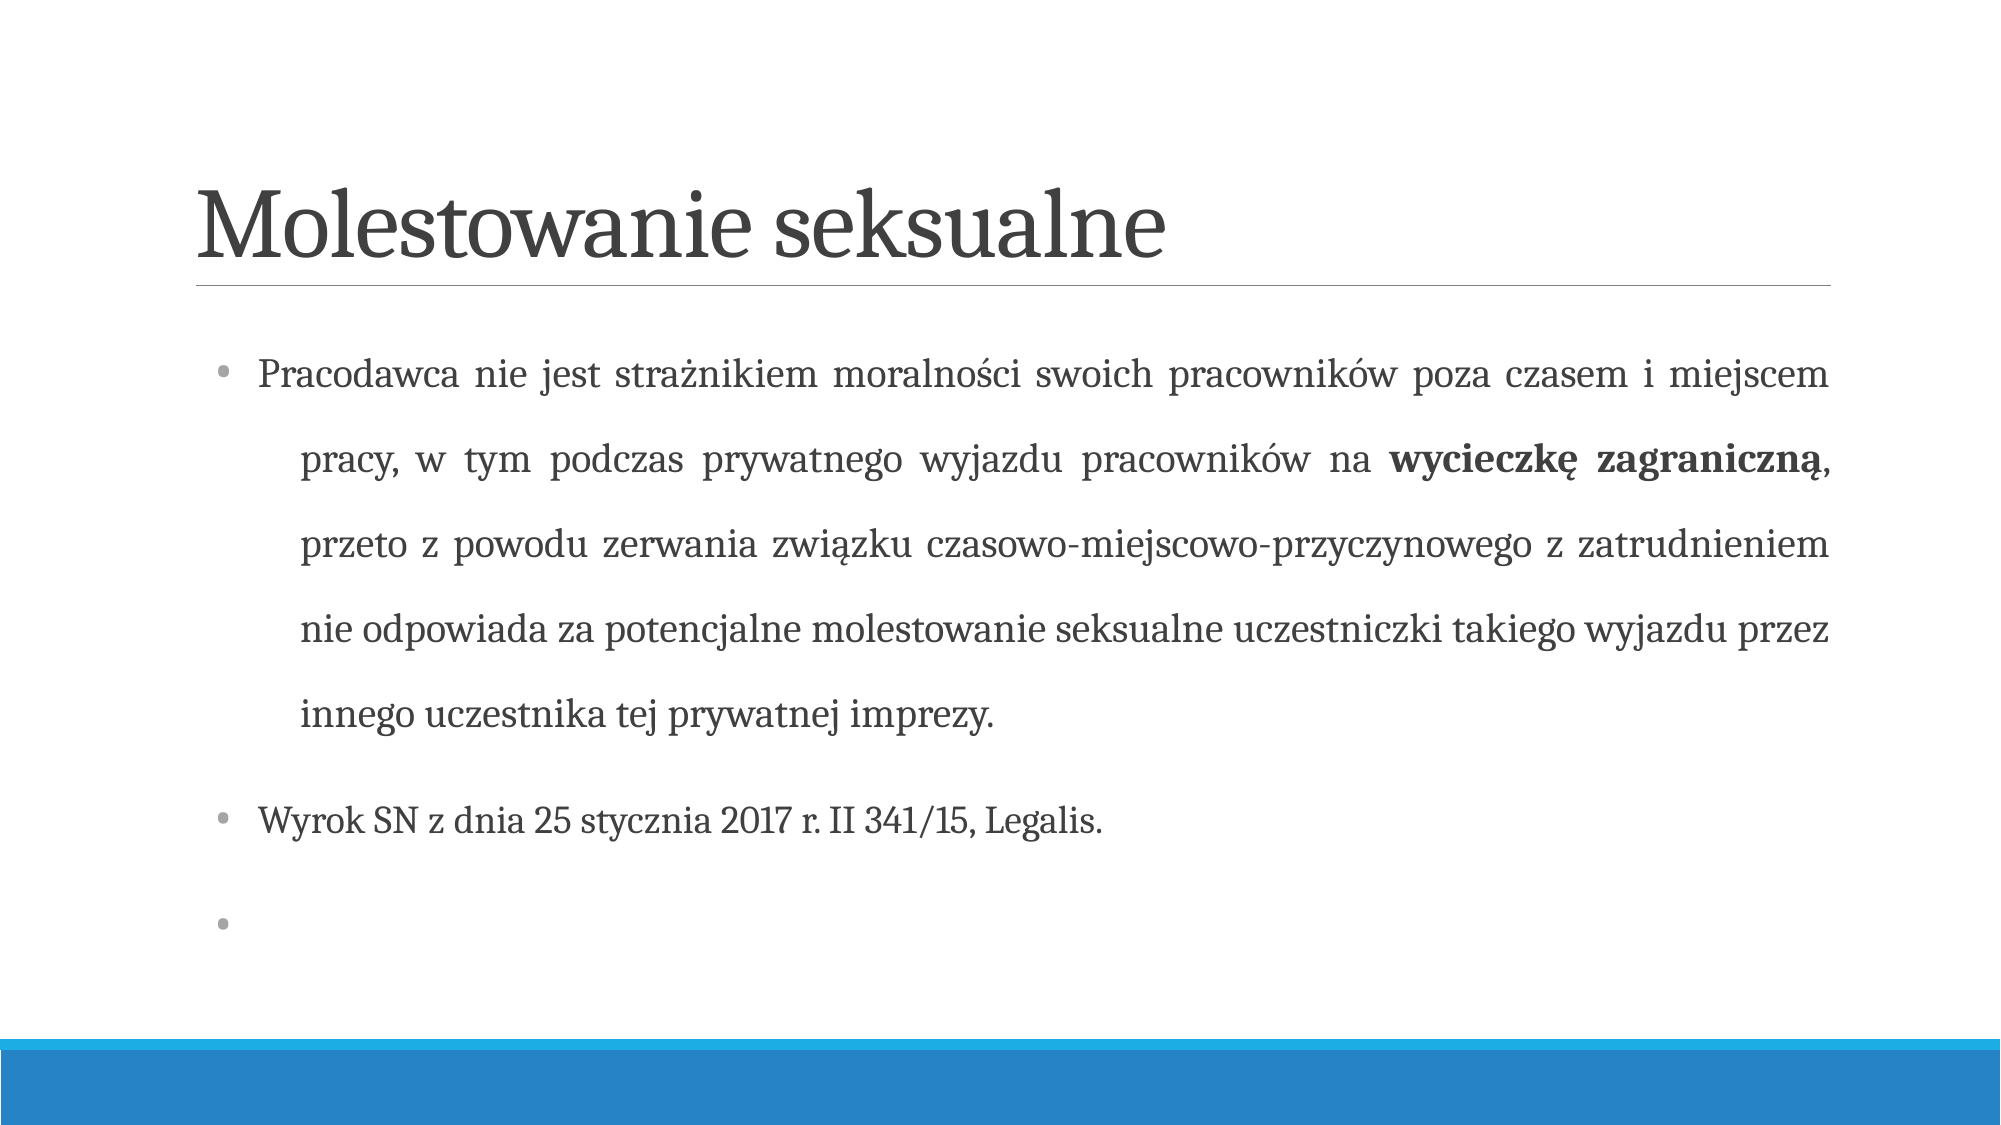

# Molestowanie seksualne
Pracodawca nie jest strażnikiem moralności swoich pracowników poza czasem i miejscem pracy, w tym podczas prywatnego wyjazdu pracowników na wycieczkę zagraniczną, przeto z powodu zerwania związku czasowo-miejscowo-przyczynowego z zatrudnieniem nie odpowiada za potencjalne molestowanie seksualne uczestniczki takiego wyjazdu przez innego uczestnika tej prywatnej imprezy.
Wyrok SN z dnia 25 stycznia 2017 r. II 341/15, Legalis.